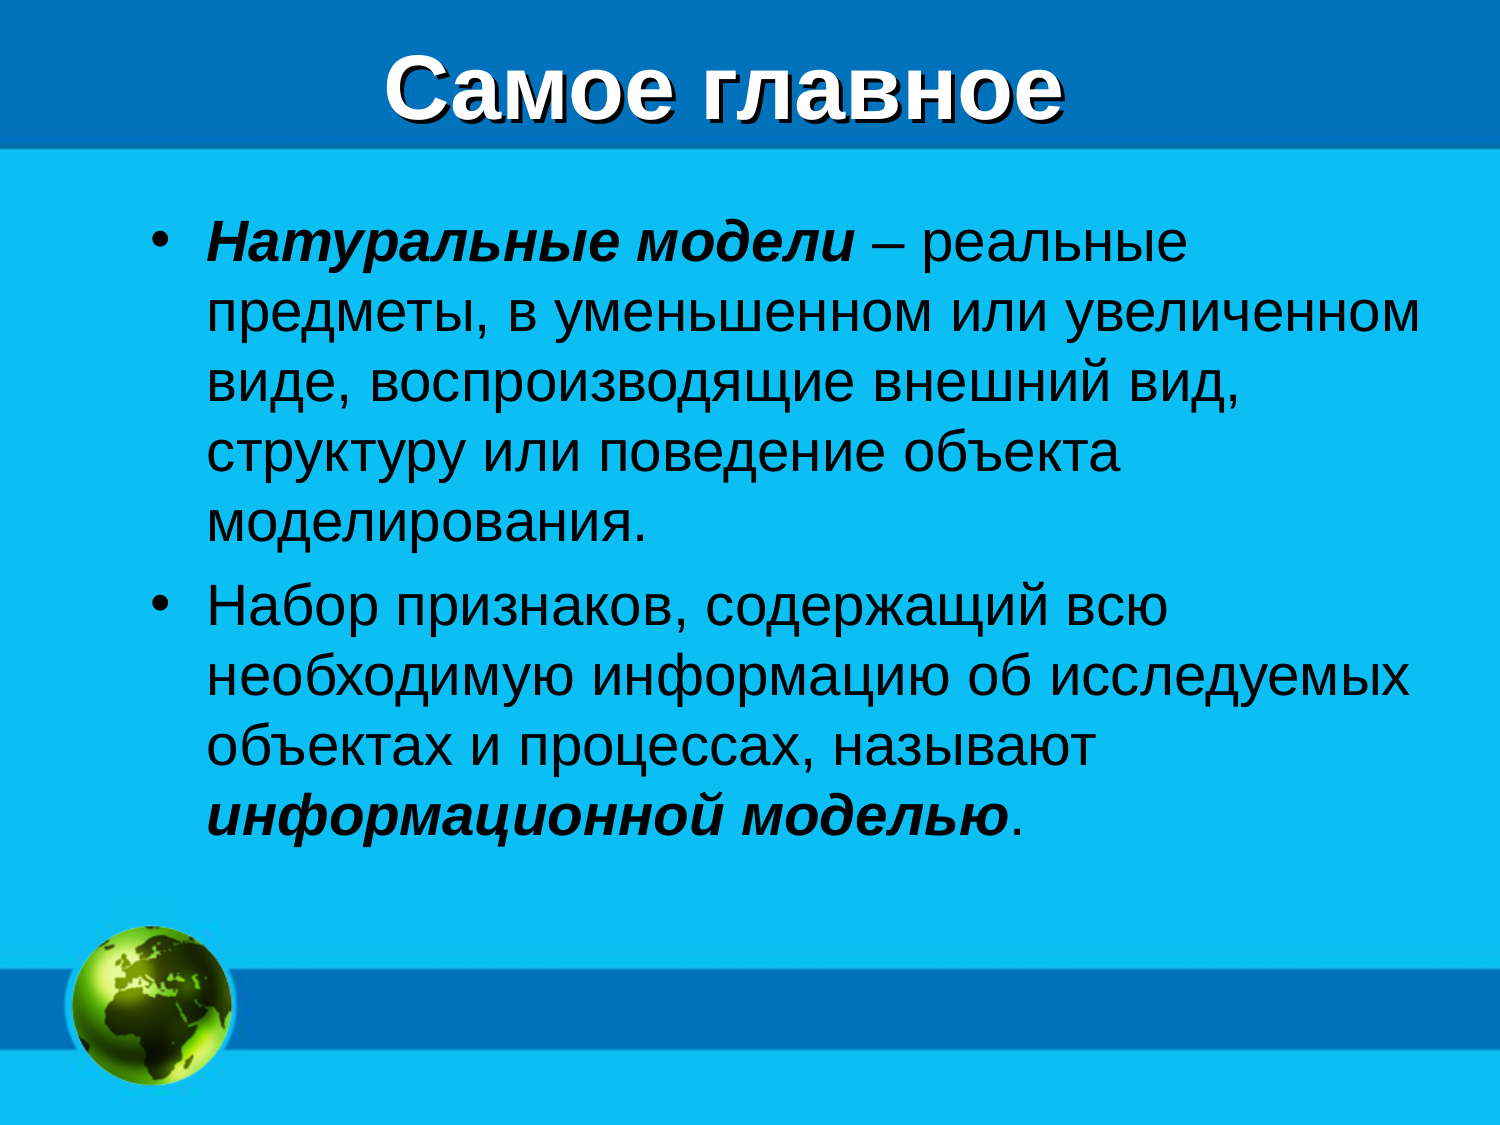

# Самое главное
Натуральные модели – реальные предметы, в уменьшенном или увеличенном виде, воспроизводящие внешний вид, структуру или поведение объекта моделирования.
Набор признаков, содержащий всю необходимую информацию об исследуемых объектах и процессах, называют информационной моделью.